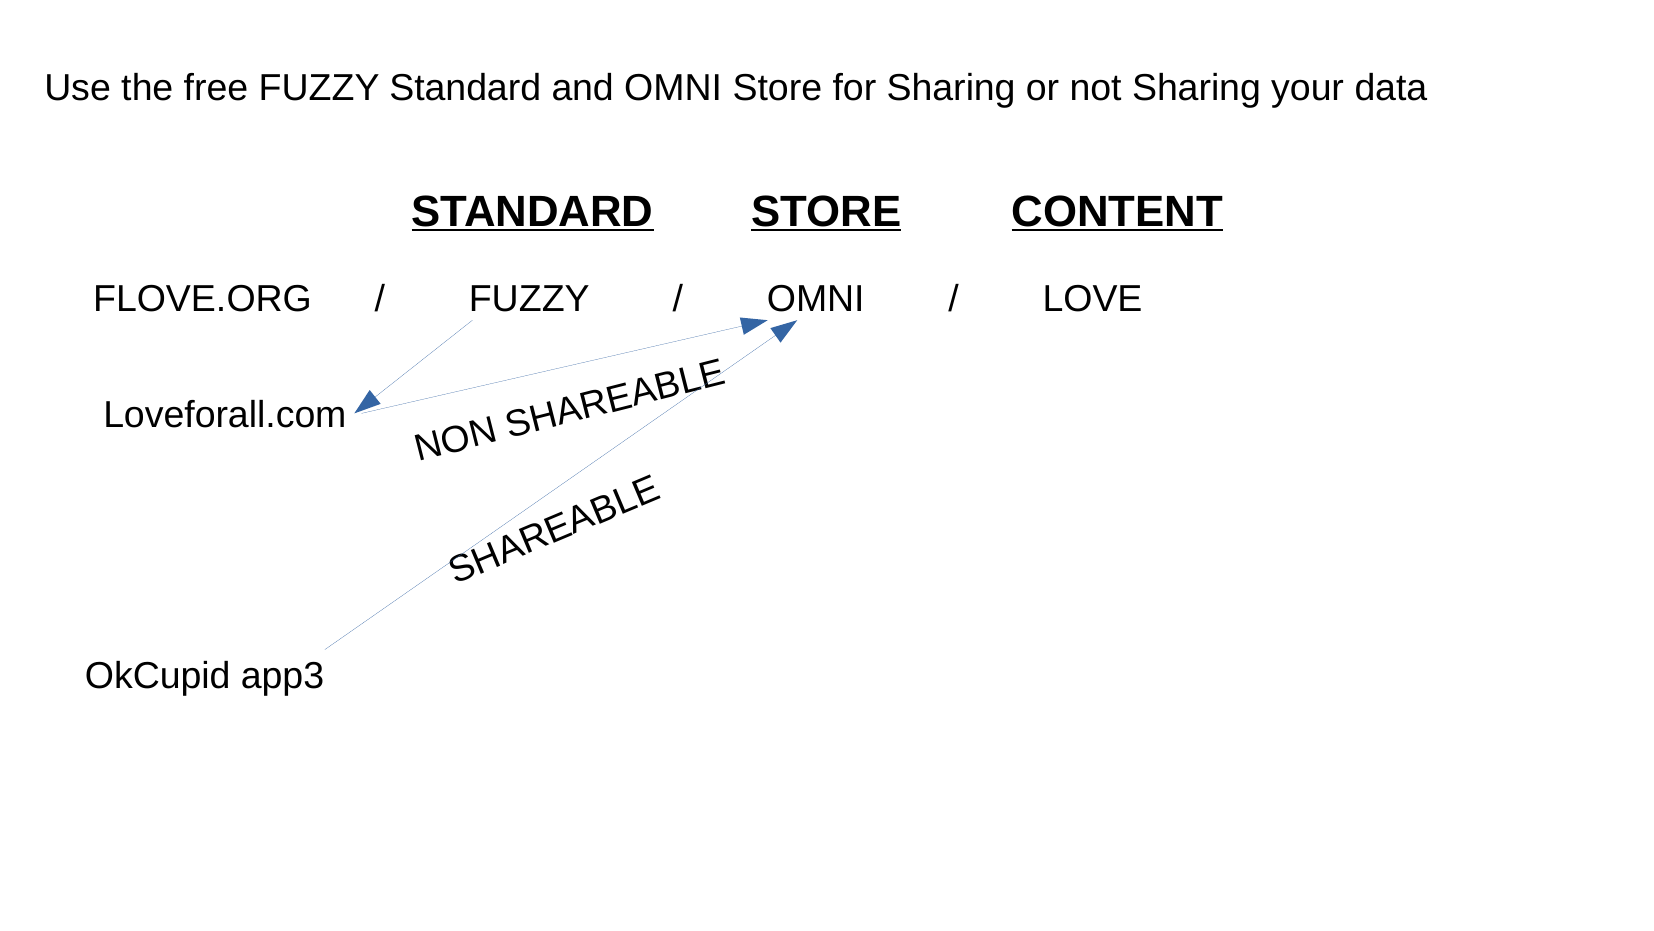

Use the free FUZZY Standard and OMNI Store for Sharing or not Sharing your data
 STANDARD STORE CONTENT
FLOVE.ORG / FUZZY / OMNI / LOVE
NON SHAREABLE
Loveforall.com
SHAREABLE
OkCupid app3